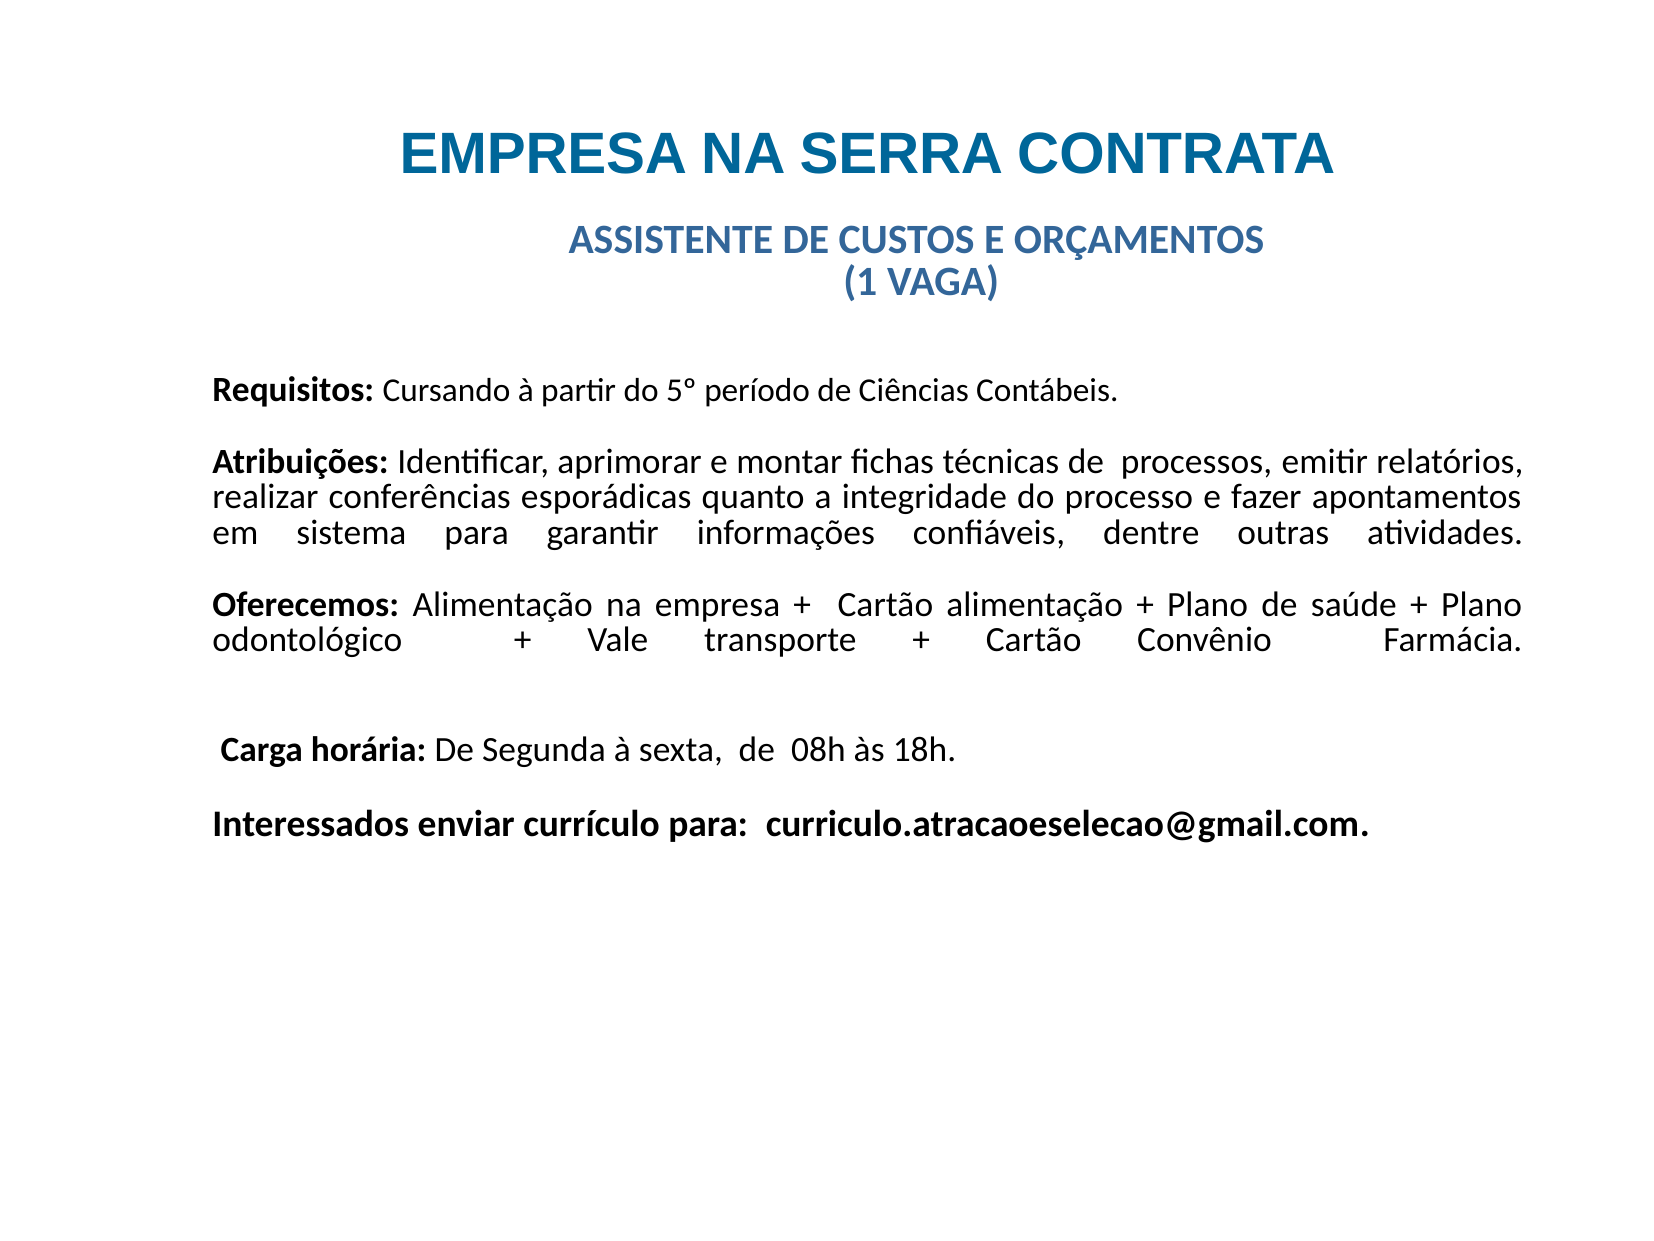

Requisitos: Cursando à partir do 5º período de Ciências Contábeis.
Atribuições: Identificar, aprimorar e montar fichas técnicas de processos, emitir relatórios, realizar conferências esporádicas quanto a integridade do processo e fazer apontamentos em sistema para garantir informações confiáveis, dentre outras atividades.
Oferecemos: Alimentação na empresa + Cartão alimentação + Plano de saúde + Plano odontológico + Vale transporte + Cartão Convênio Farmácia.
 Carga horária: De Segunda à sexta, de 08h às 18h.
Interessados enviar currículo para: curriculo.atracaoeselecao@gmail.com.
# EMPRESA NA SERRA CONTRATA
ASSISTENTE DE CUSTOS E ORÇAMENTOS
(1 VAGA)